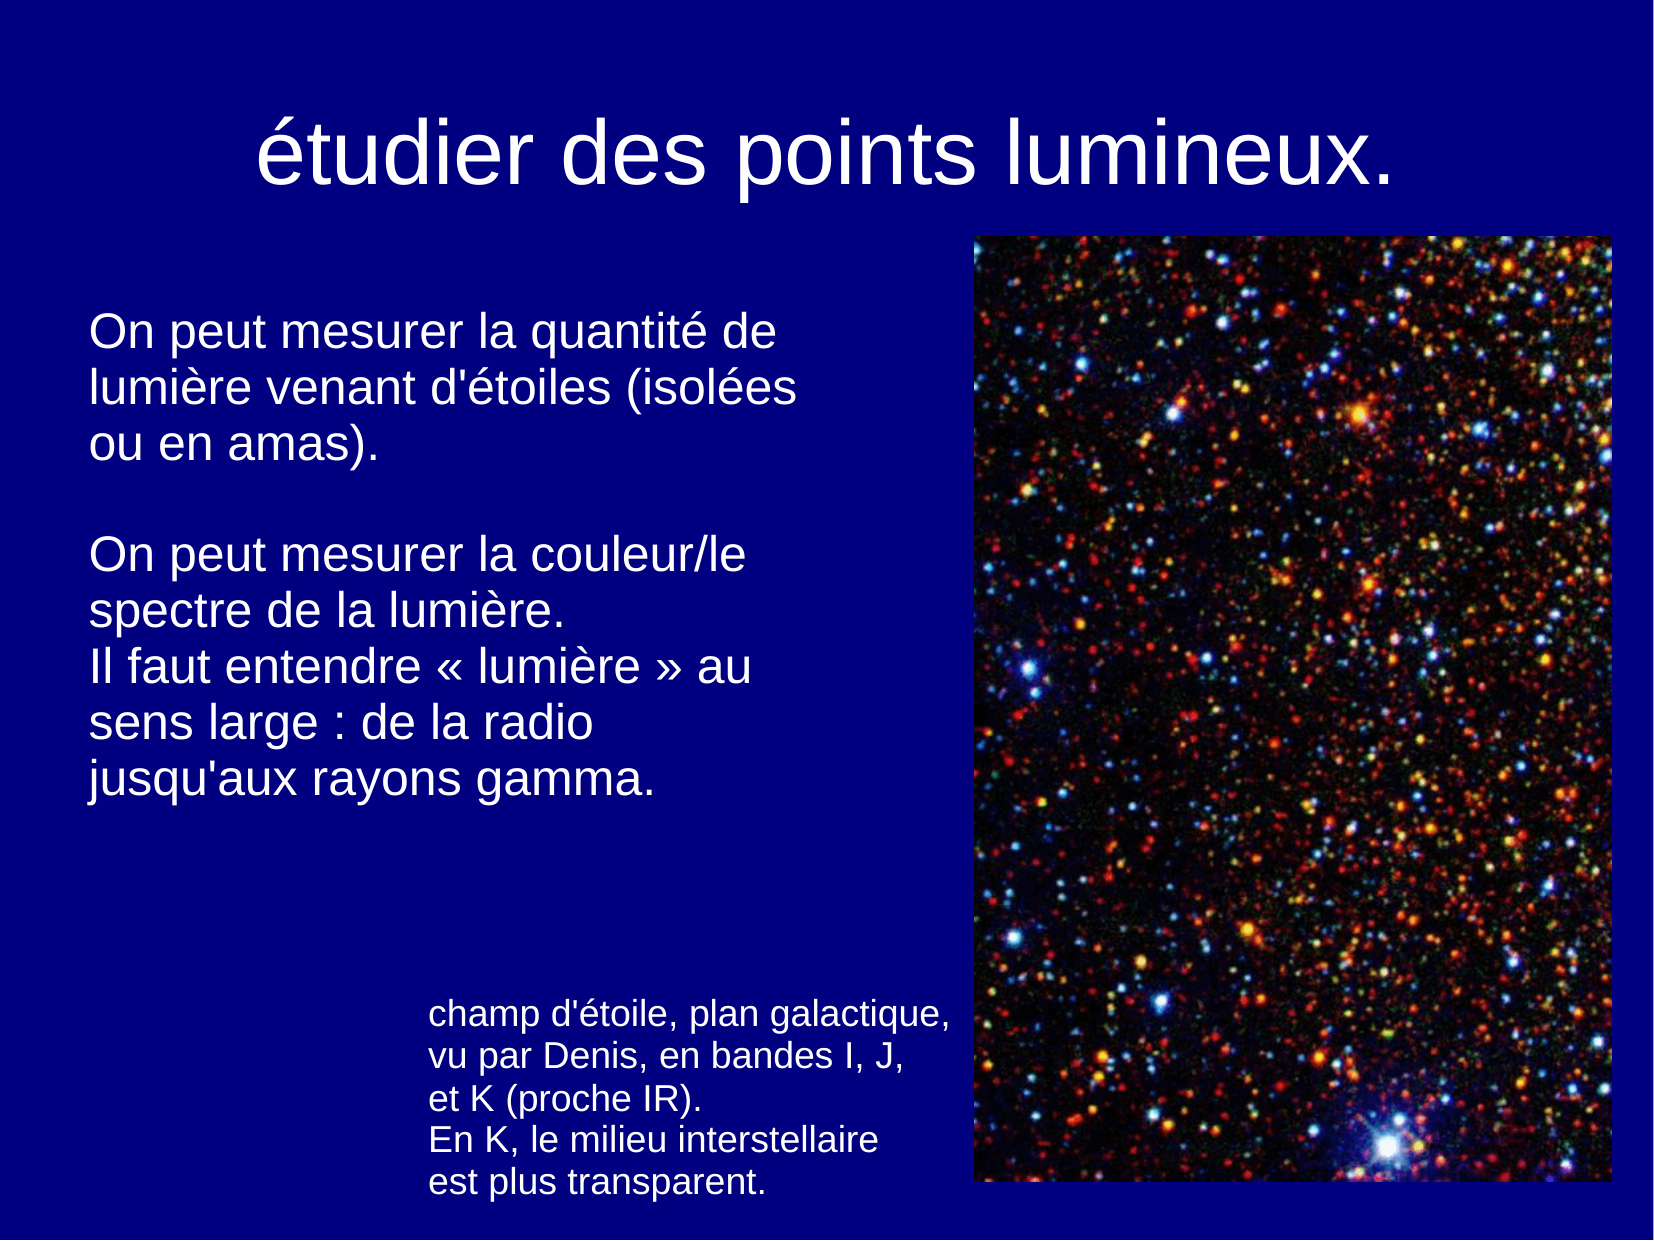

# étudier des points lumineux.
On peut mesurer la quantité de lumière venant d'étoiles (isolées ou en amas).
On peut mesurer la couleur/le spectre de la lumière.
Il faut entendre « lumière » au sens large : de la radio jusqu'aux rayons gamma.
champ d'étoile, plan galactique,
vu par Denis, en bandes I, J,
et K (proche IR).
En K, le milieu interstellaire
est plus transparent.